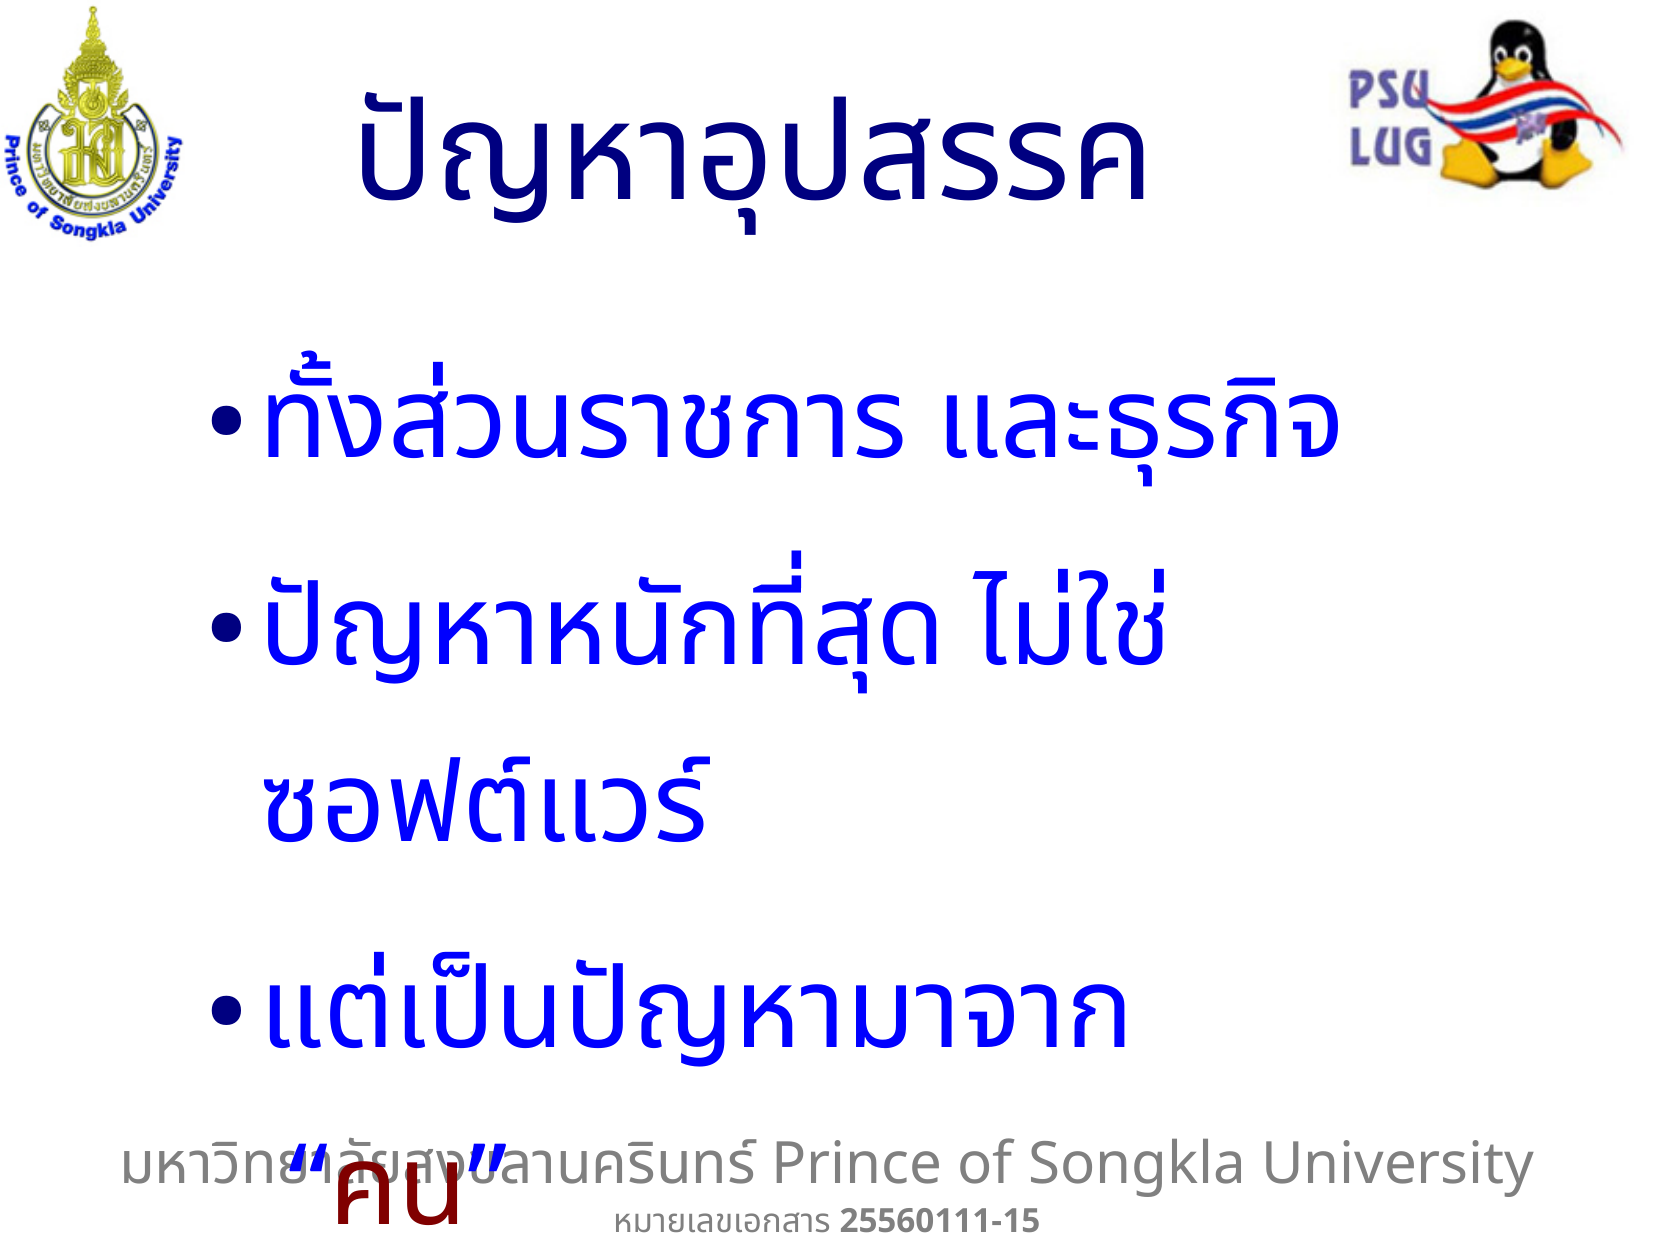

# ปัญหาอุปสรรค
ทั้งส่วนราชการ และธุรกิจ
ปัญหาหนักที่สุด ไม่ใช่ซอฟต์แวร์
แต่เป็นปัญหามาจาก “คน”